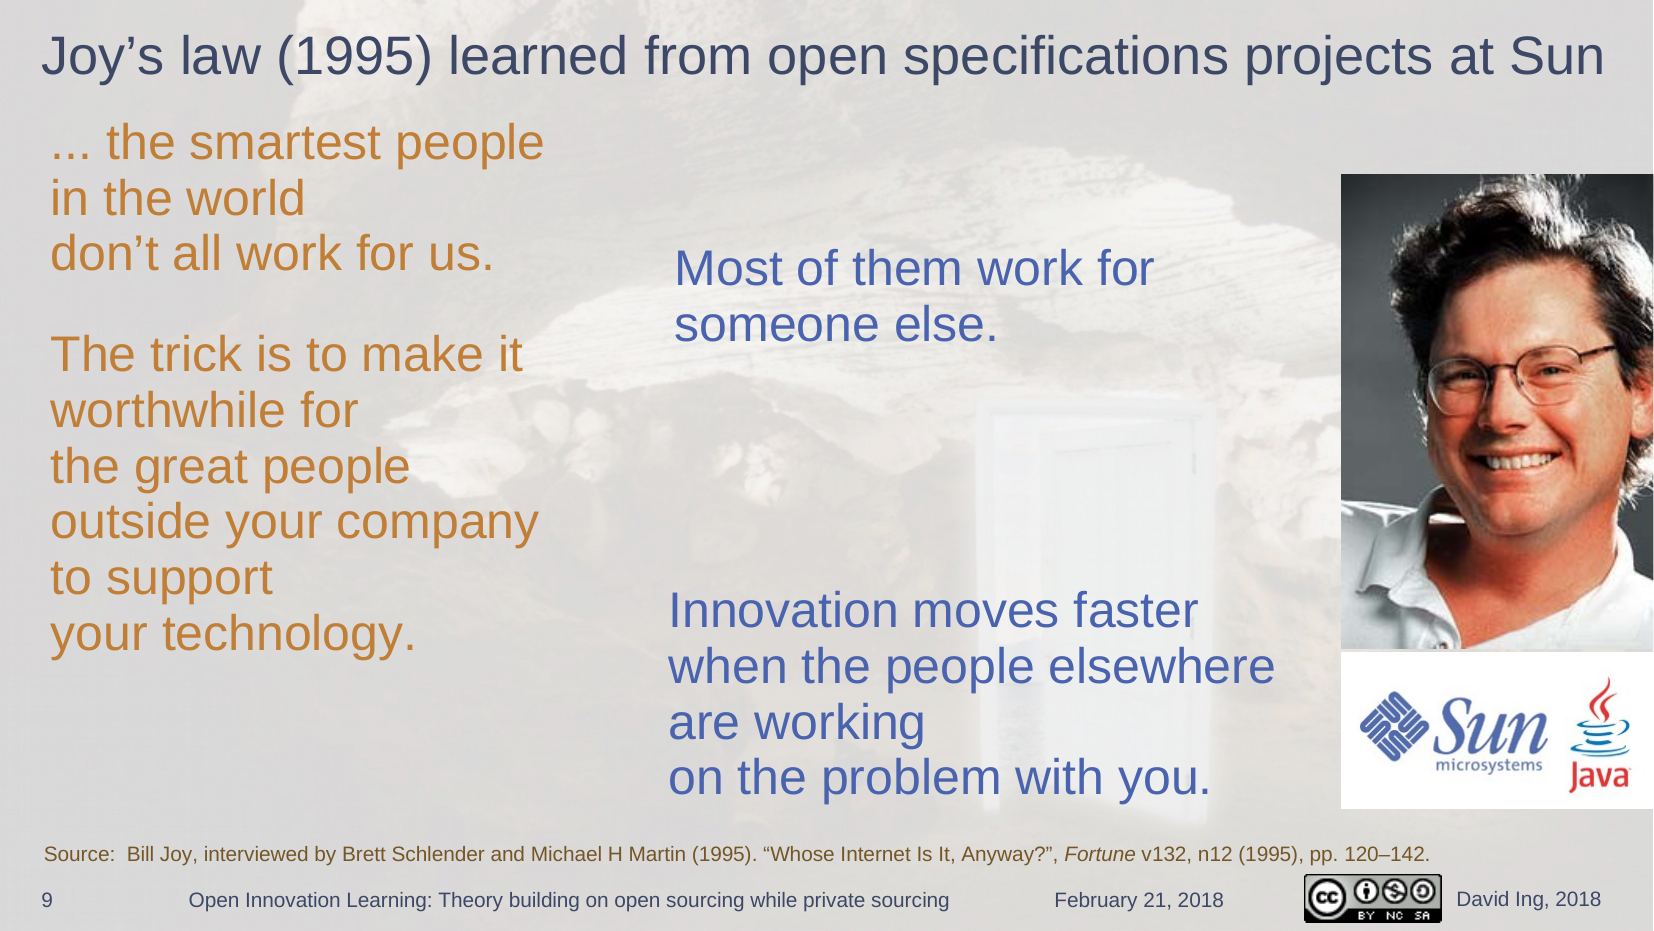

# Joy’s law (1995) learned from open specifications projects at Sun
... the smartest people in the world
don’t all work for us.
Most of them work for someone else.
The trick is to make it worthwhile for
the great people
outside your company
to support
your technology.
Innovation moves faster when the people elsewhere
are working
on the problem with you.
Source: Bill Joy, interviewed by Brett Schlender and Michael H Martin (1995). “Whose Internet Is It, Anyway?”, Fortune v132, n12 (1995), pp. 120–142.
Open Innovation Learning: Theory building on open sourcing while private sourcing
February 21, 2018
9